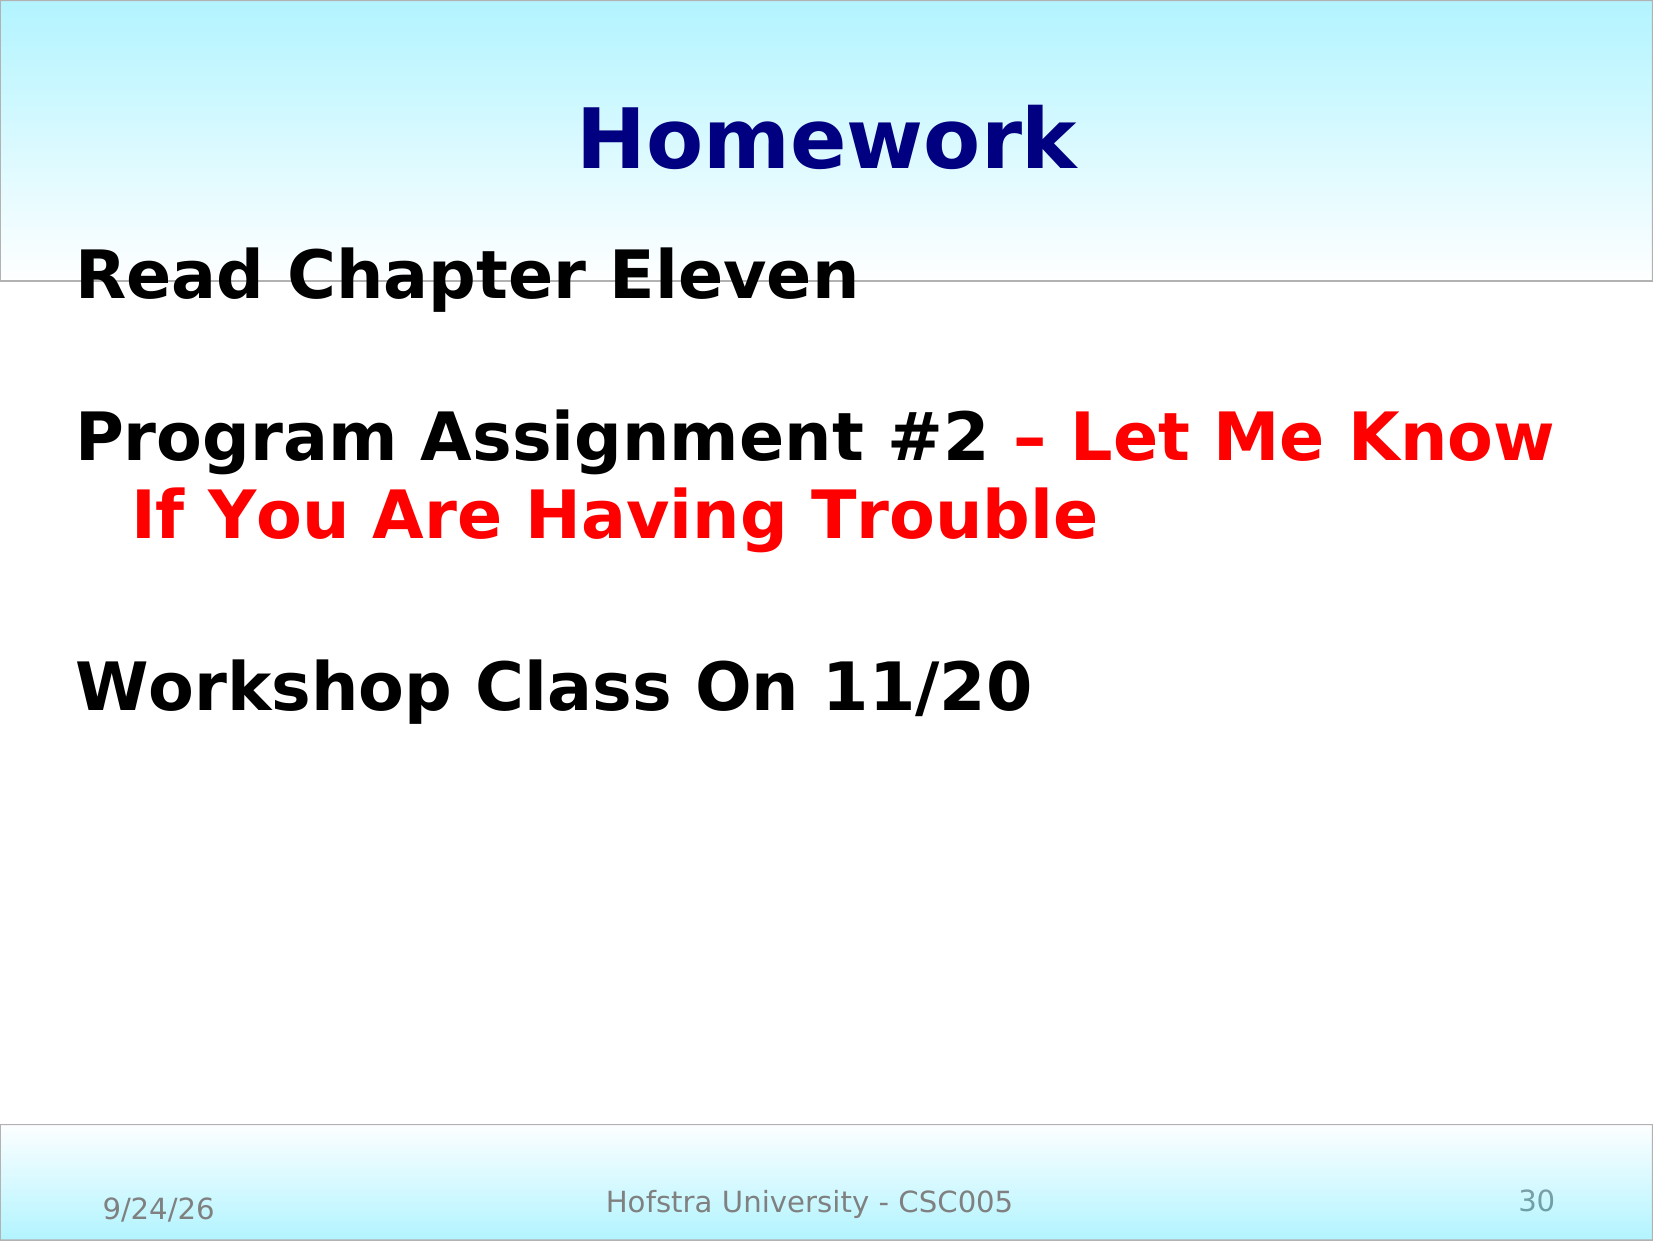

# Homework
Read Chapter Eleven
Program Assignment #2 – Let Me Know If You Are Having Trouble
Workshop Class On 11/20
30
Hofstra University - CSC005